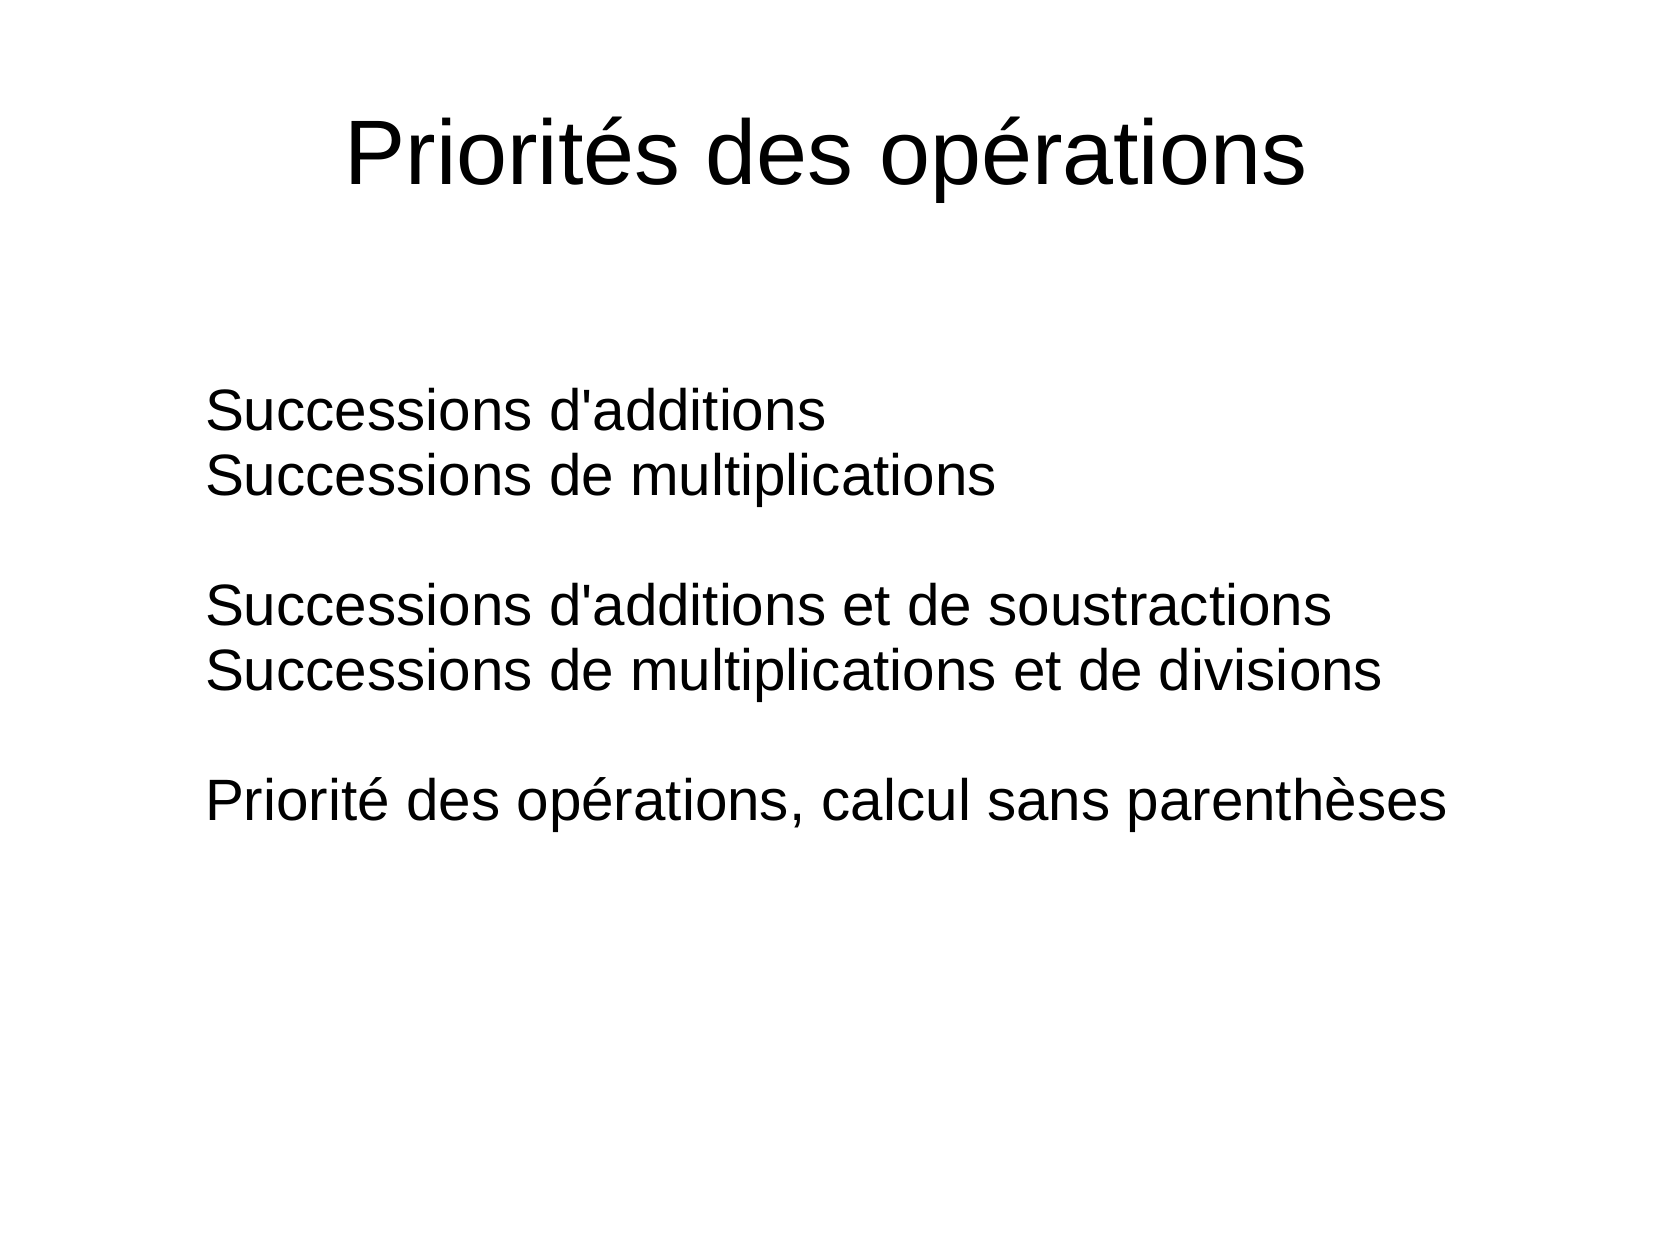

# Priorités des opérations
Successions d'additions
Successions de multiplications
Successions d'additions et de soustractions
Successions de multiplications et de divisions
Priorité des opérations, calcul sans parenthèses